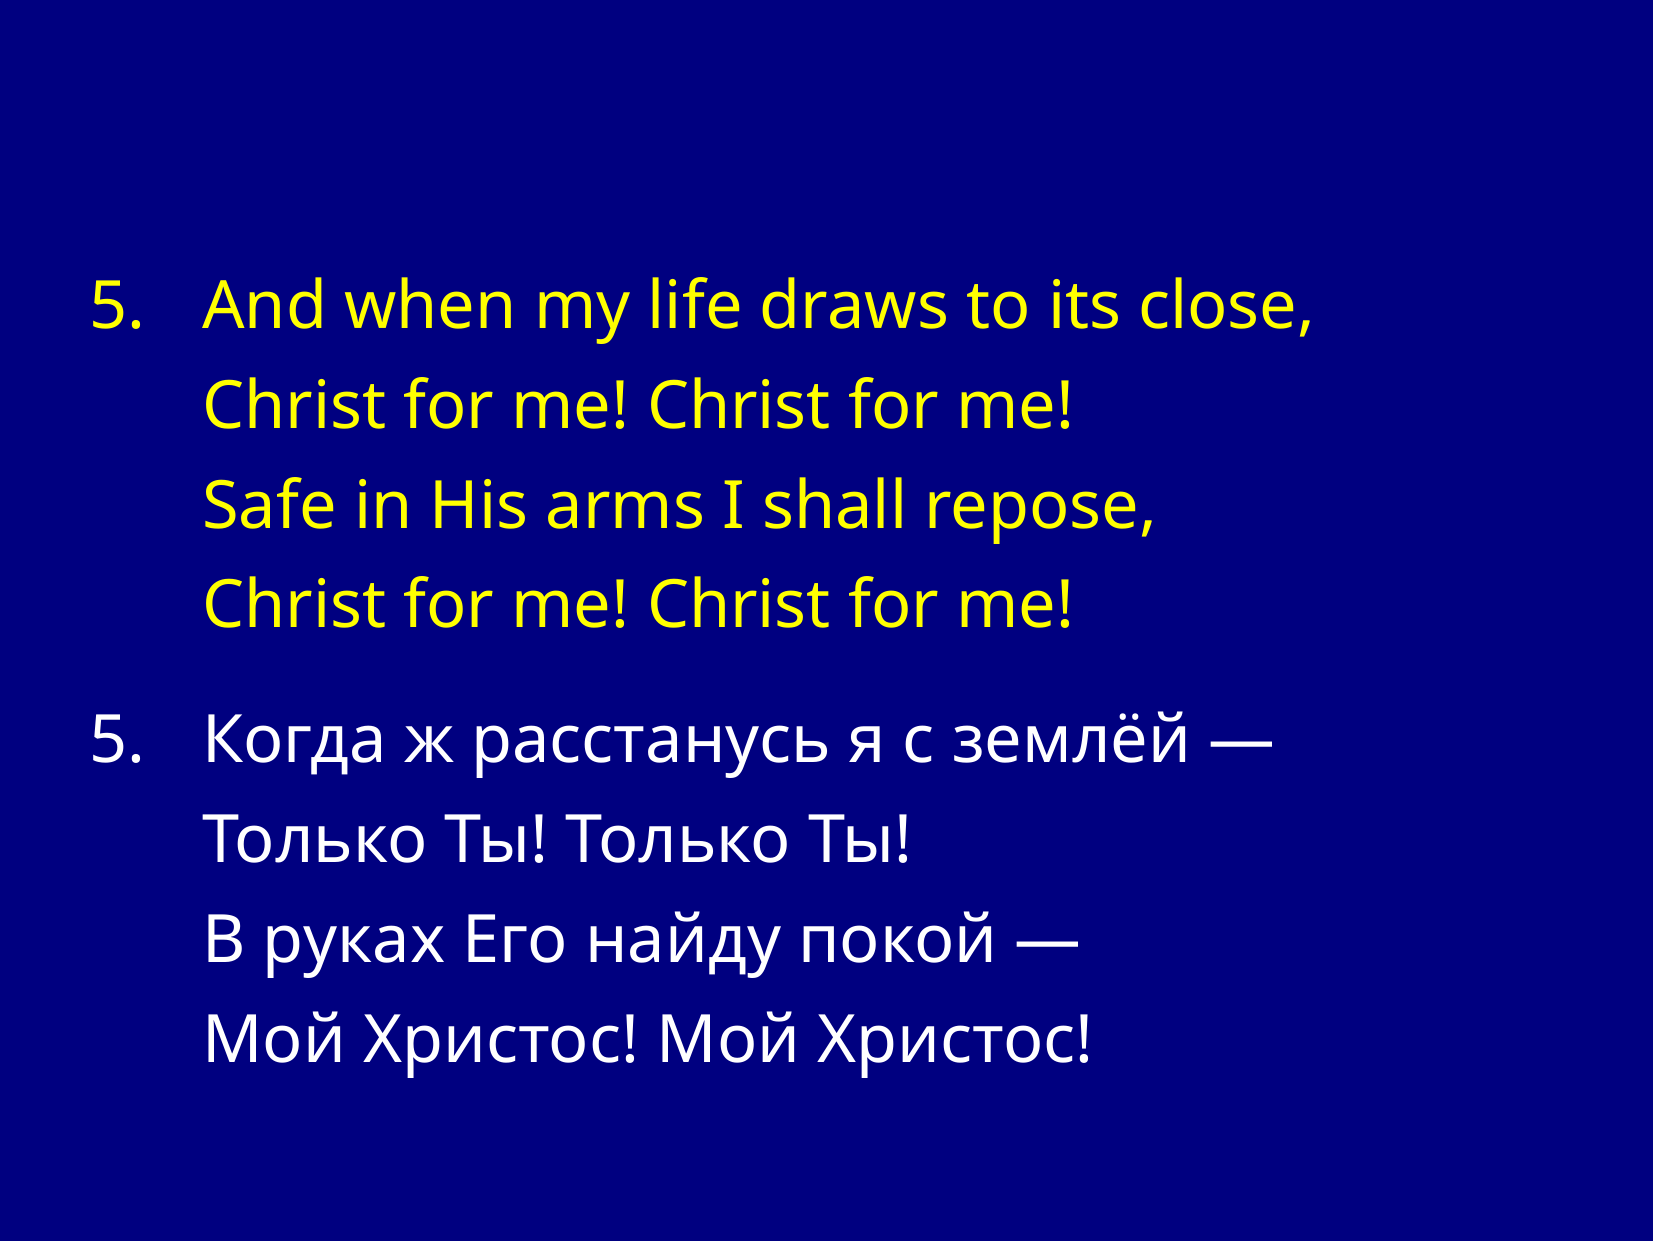

5.	And when my life draws to its close,
	Christ for me! Christ for me!
	Safe in His arms I shall repose,
	Christ for me! Christ for me!
5.	Когда ж расстанусь я с землёй —
	Только Ты! Только Ты!
	В руках Его найду покой —
	Мой Христос! Мой Христос!